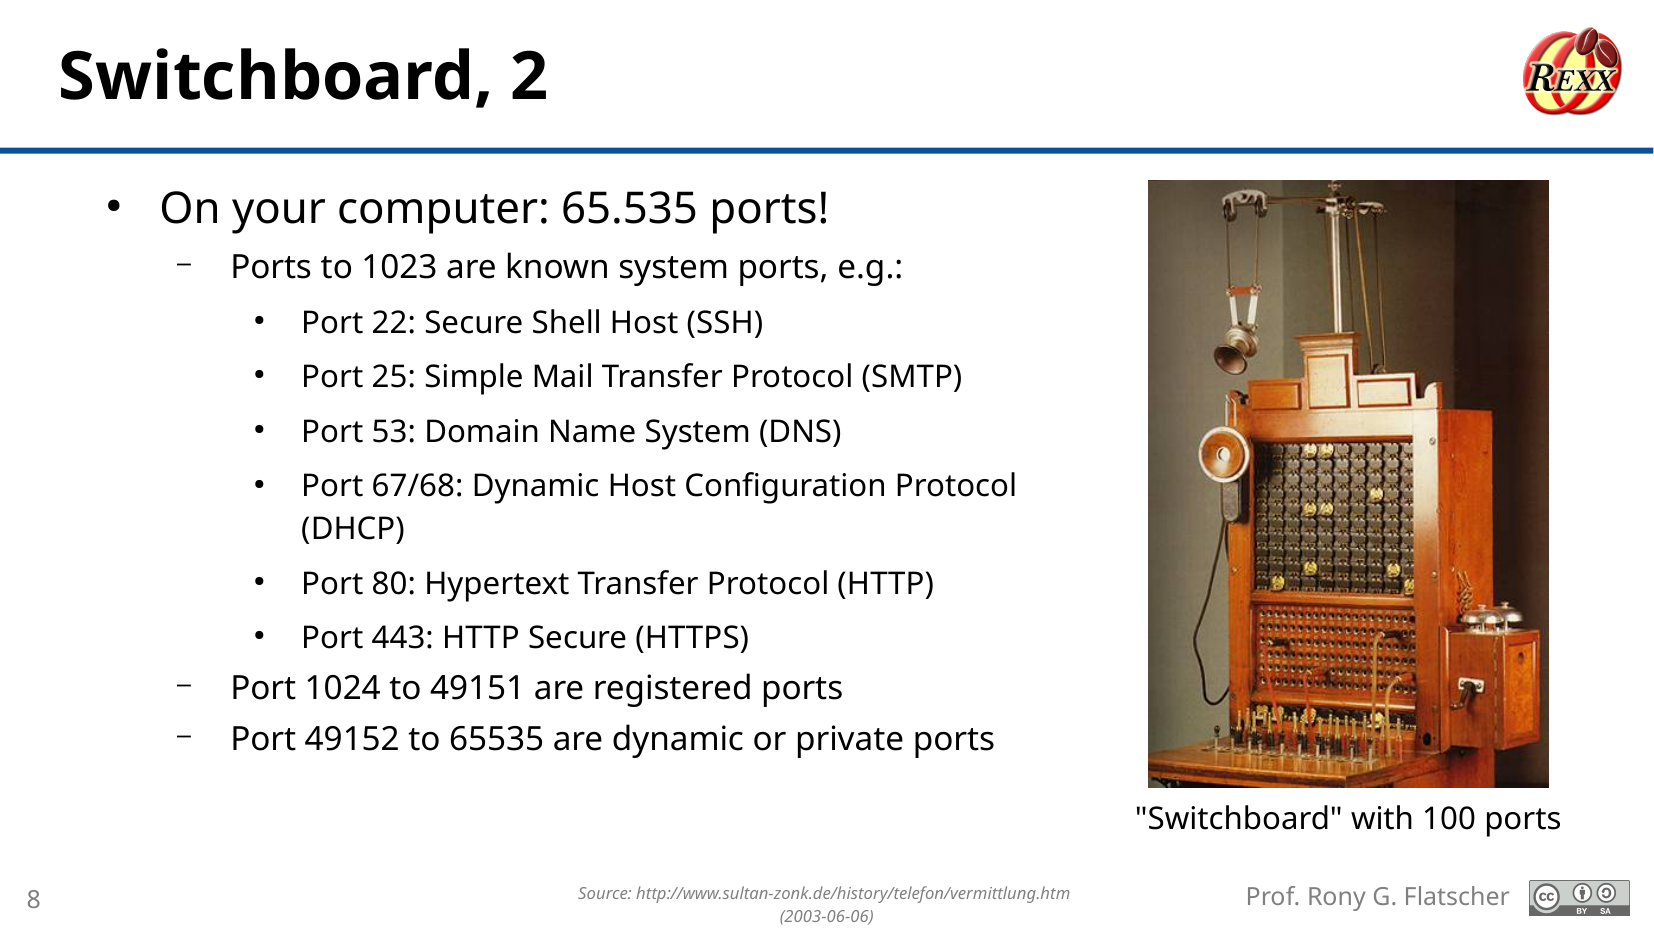

# Switchboard, 2
On your computer: 65.535 ports!
Ports to 1023 are known system ports, e.g.:
Port 22: Secure Shell Host (SSH)
Port 25: Simple Mail Transfer Protocol (SMTP)
Port 53: Domain Name System (DNS)
Port 67/68: Dynamic Host Configuration Protocol (DHCP)
Port 80: Hypertext Transfer Protocol (HTTP)
Port 443: HTTP Secure (HTTPS)
Port 1024 to 49151 are registered ports
Port 49152 to 65535 are dynamic or private ports
"Switchboard" with 100 ports
Source: http://www.sultan-zonk.de/history/telefon/vermittlung.htm
(2003-06-06)